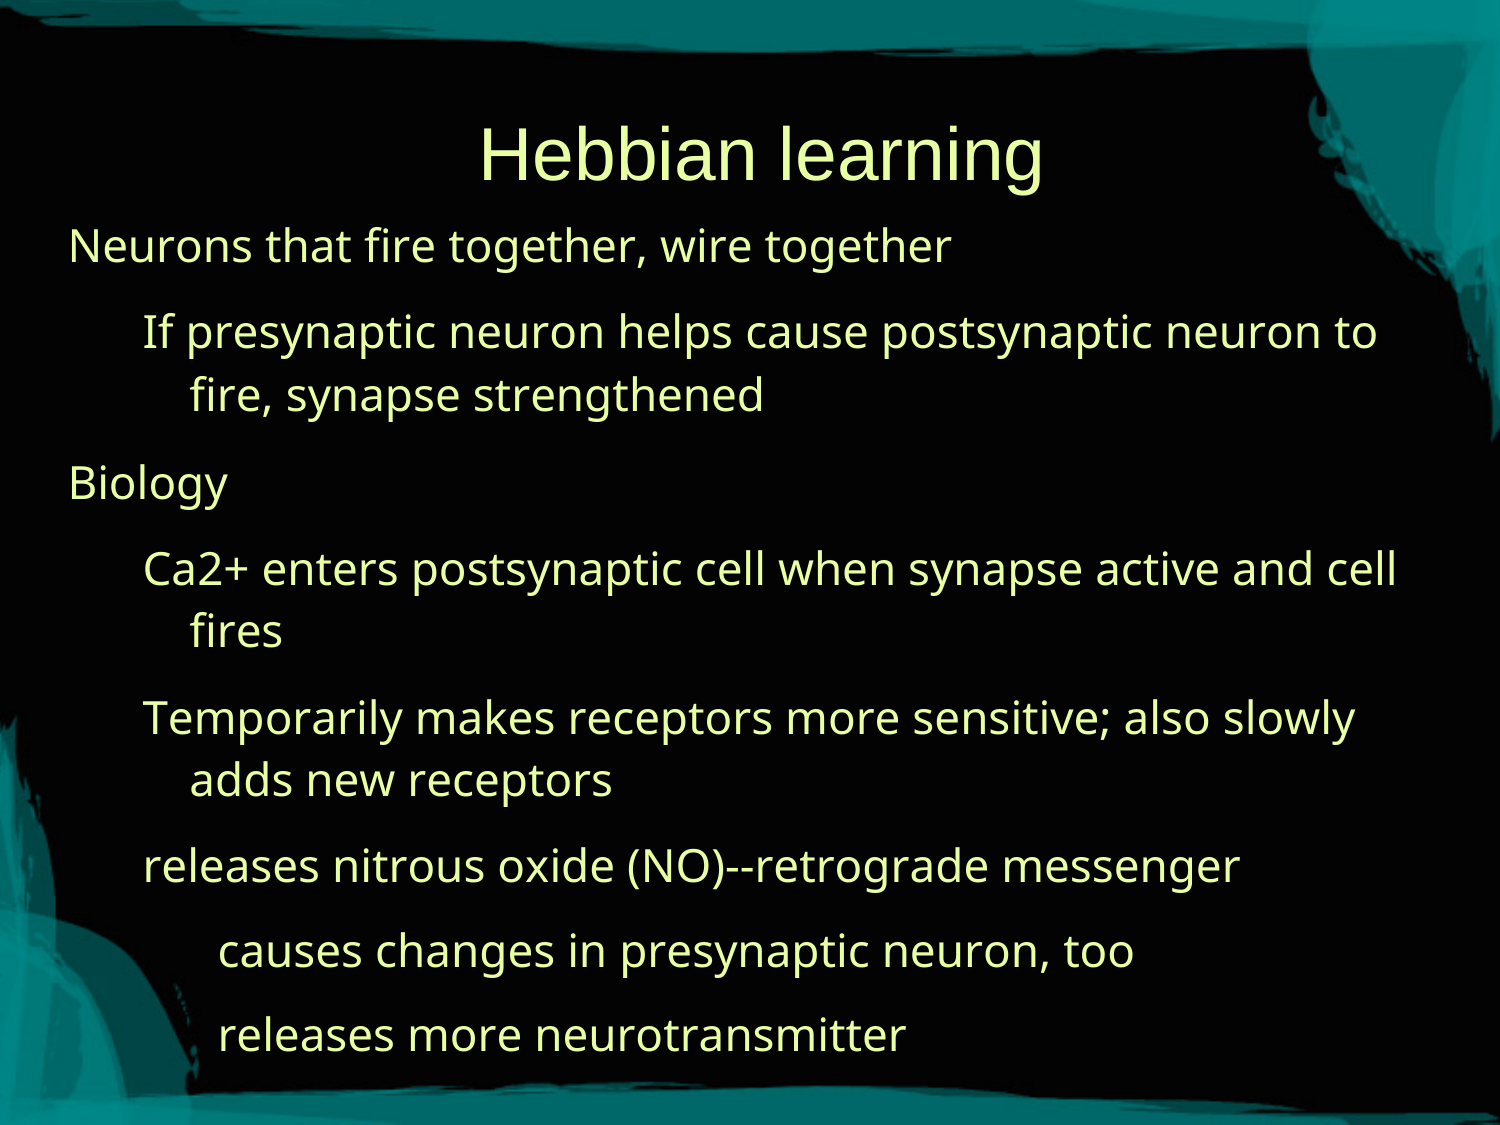

# Hebbian learning
Neurons that fire together, wire together
If presynaptic neuron helps cause postsynaptic neuron to fire, synapse strengthened
Biology
Ca2+ enters postsynaptic cell when synapse active and cell fires
Temporarily makes receptors more sensitive; also slowly adds new receptors
releases nitrous oxide (NO)--retrograde messenger
causes changes in presynaptic neuron, too
releases more neurotransmitter